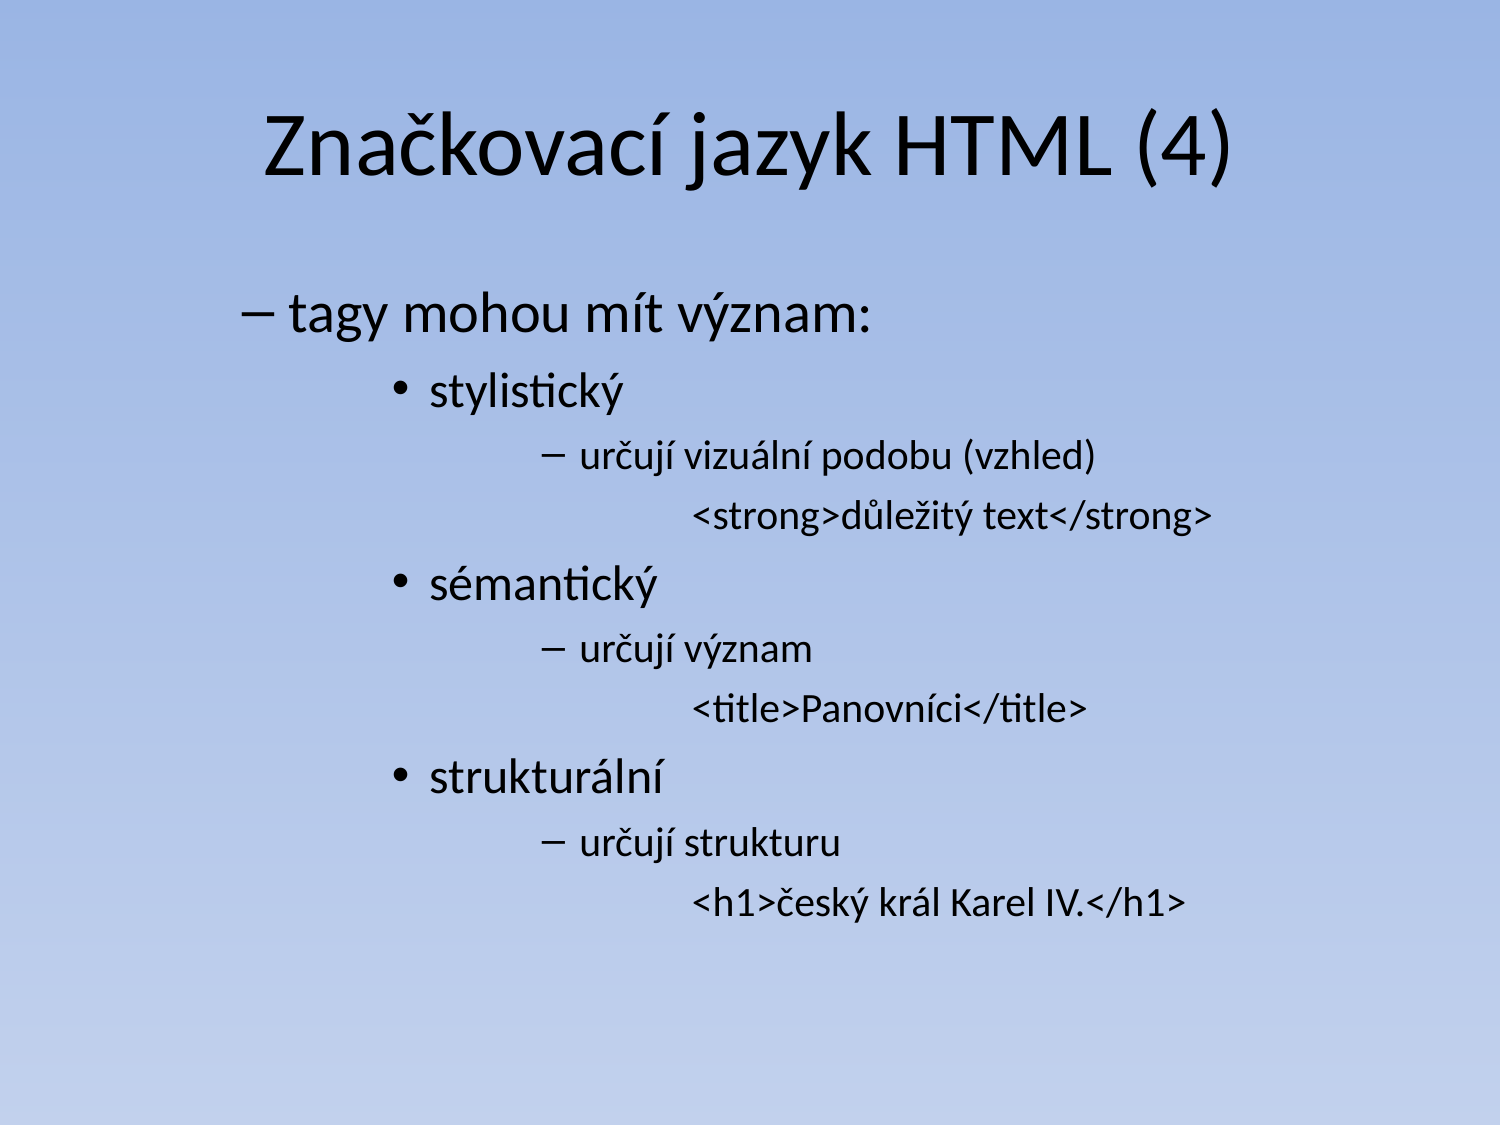

# Značkovací jazyk HTML (4)
tagy mohou mít význam:
stylistický
určují vizuální podobu (vzhled)
<strong>důležitý text</strong>
sémantický
určují význam
<title>Panovníci</title>
strukturální
určují strukturu
<h1>český král Karel IV.</h1>